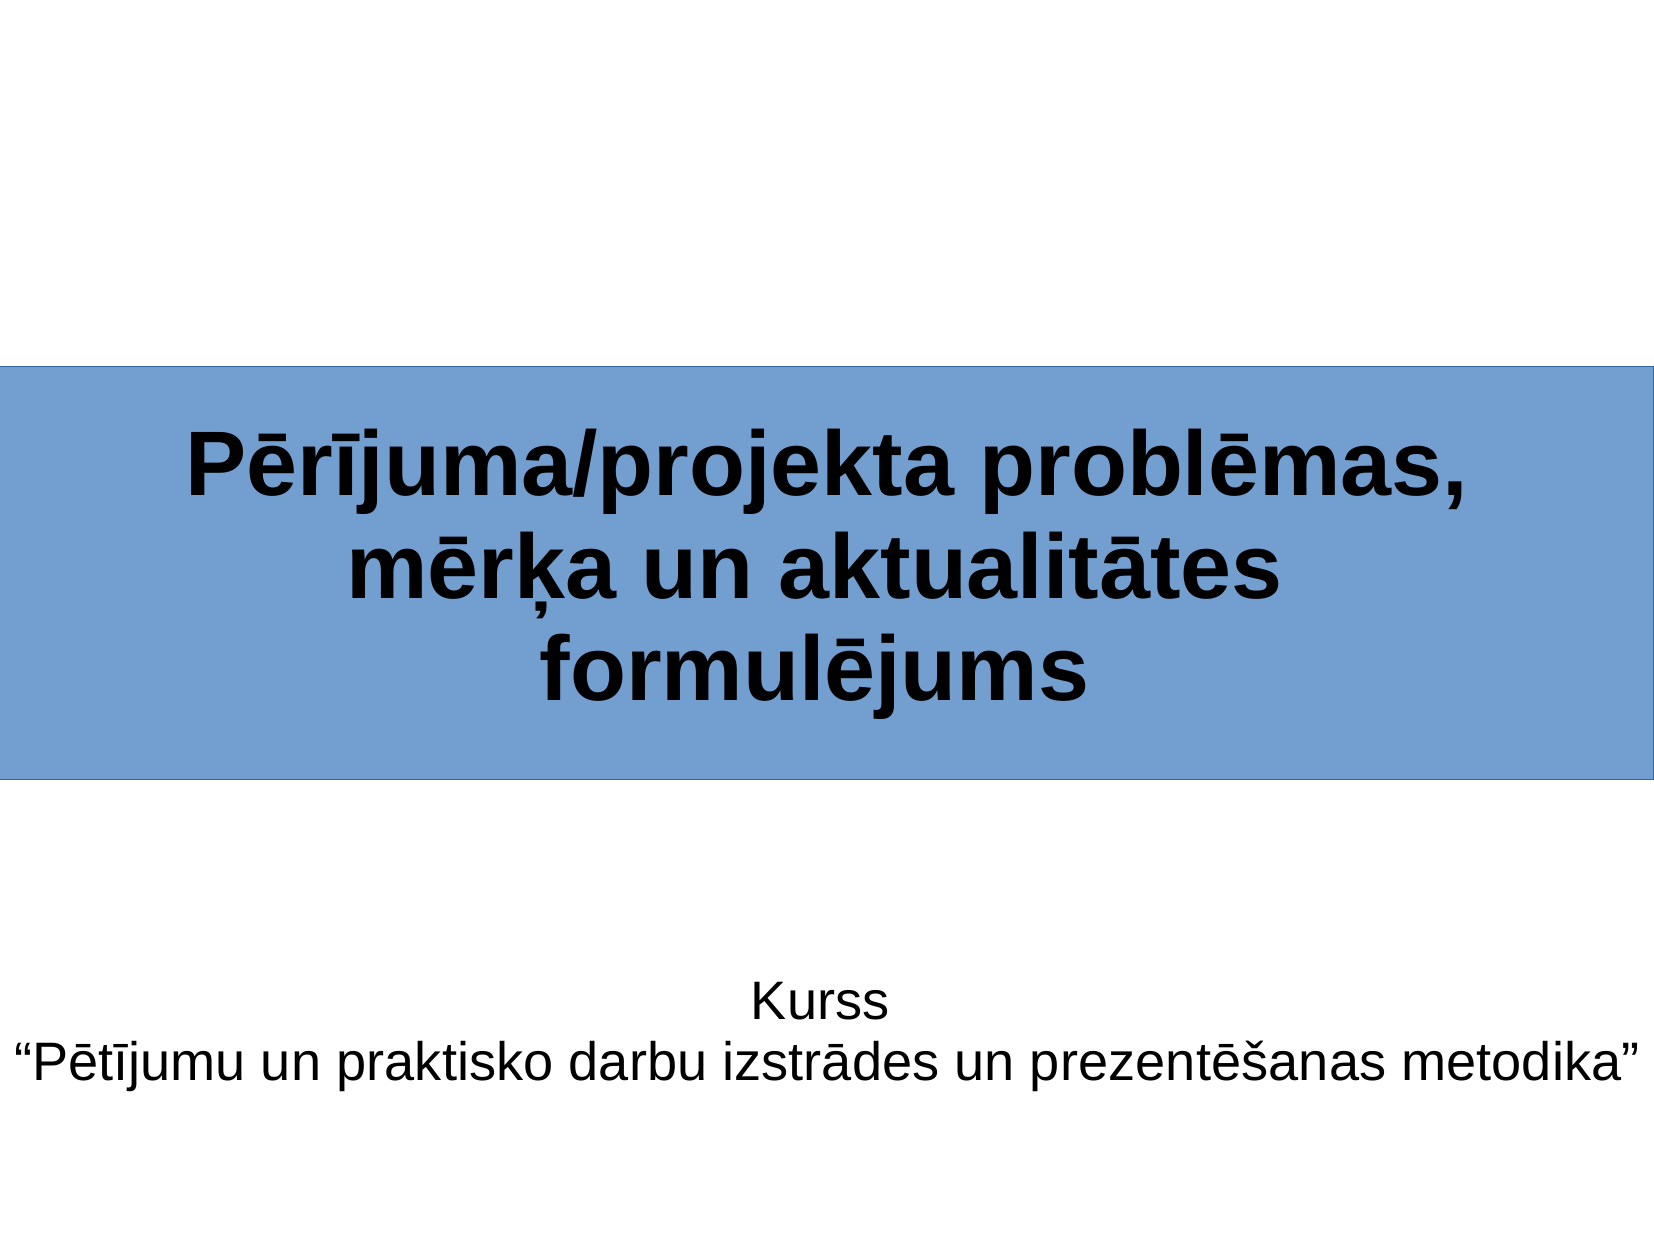

# Pērījuma/projekta problēmas, mērķa un aktualitātes formulējums
Kurss
“Pētījumu un praktisko darbu izstrādes un prezentēšanas metodika”